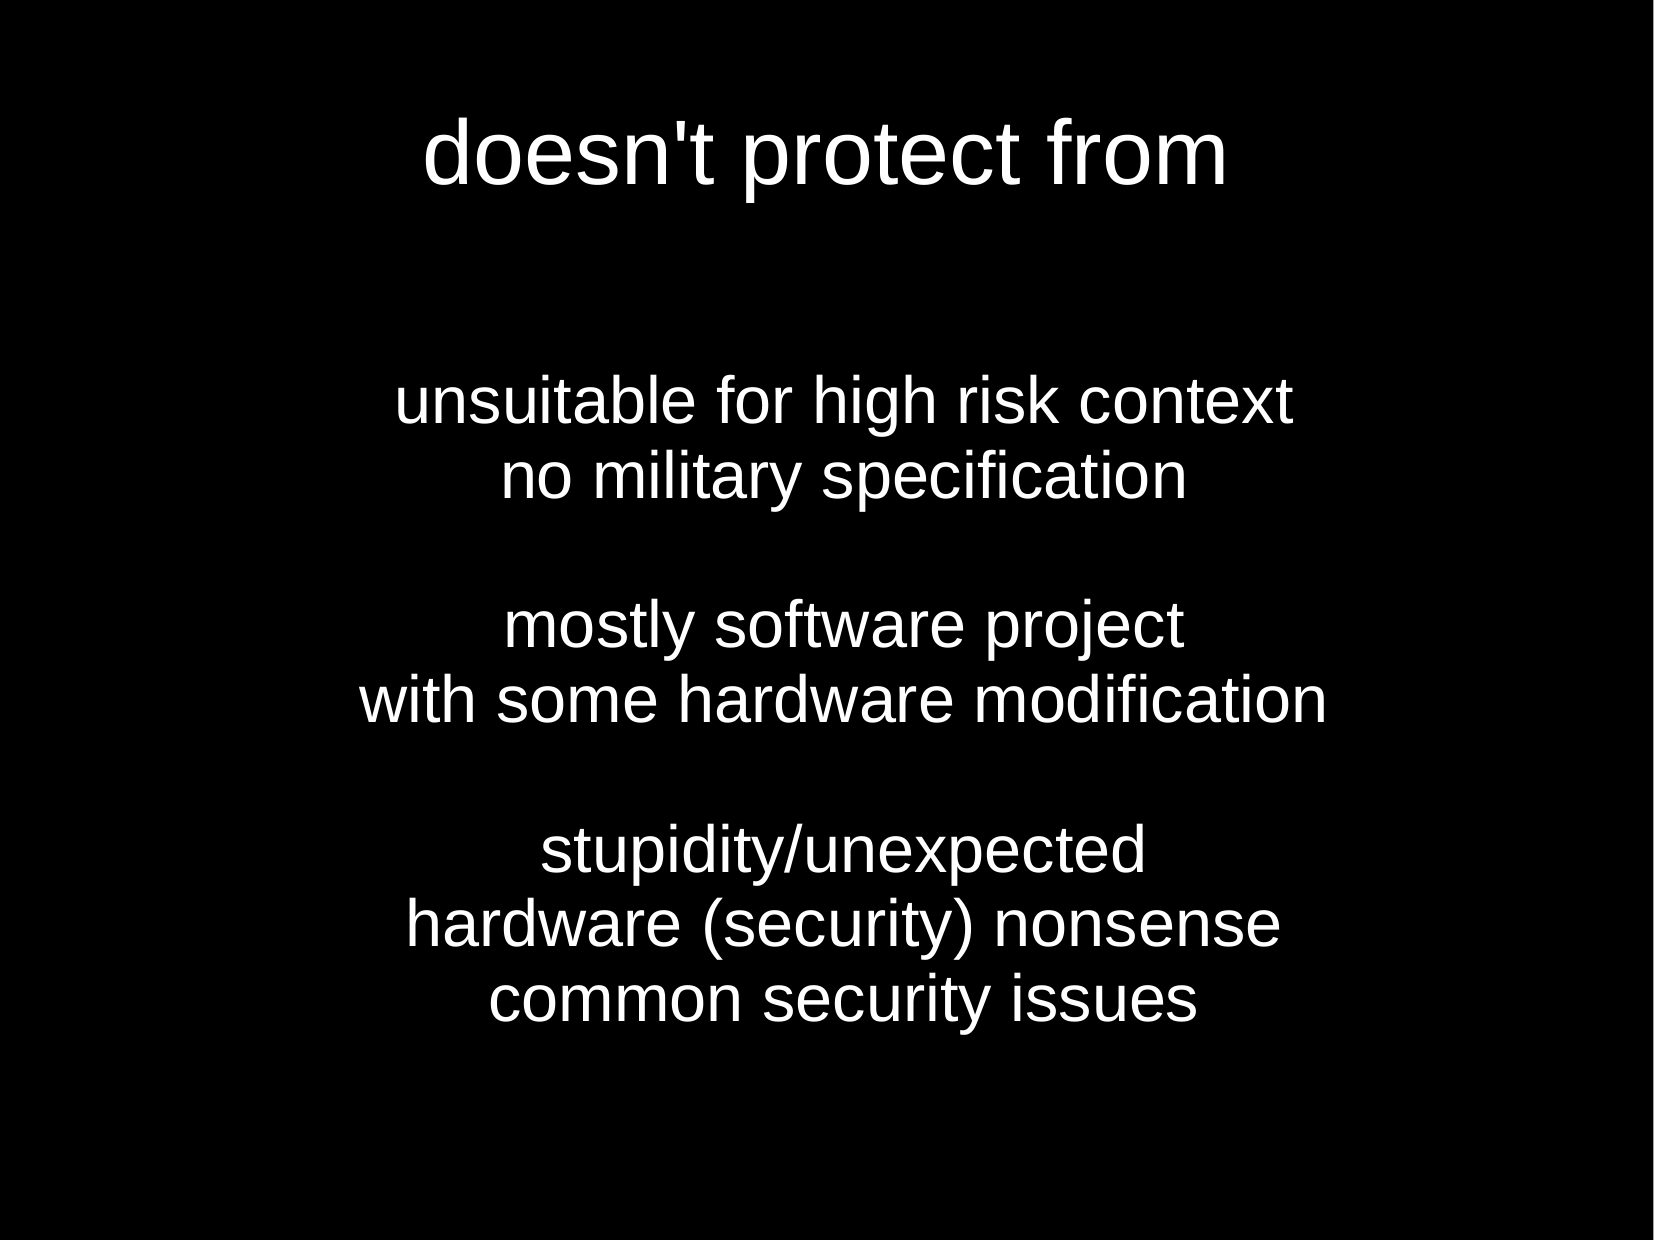

# doesn't protect from
unsuitable for high risk context
no military specification
mostly software project
with some hardware modification
stupidity/unexpected
hardware (security) nonsense
common security issues